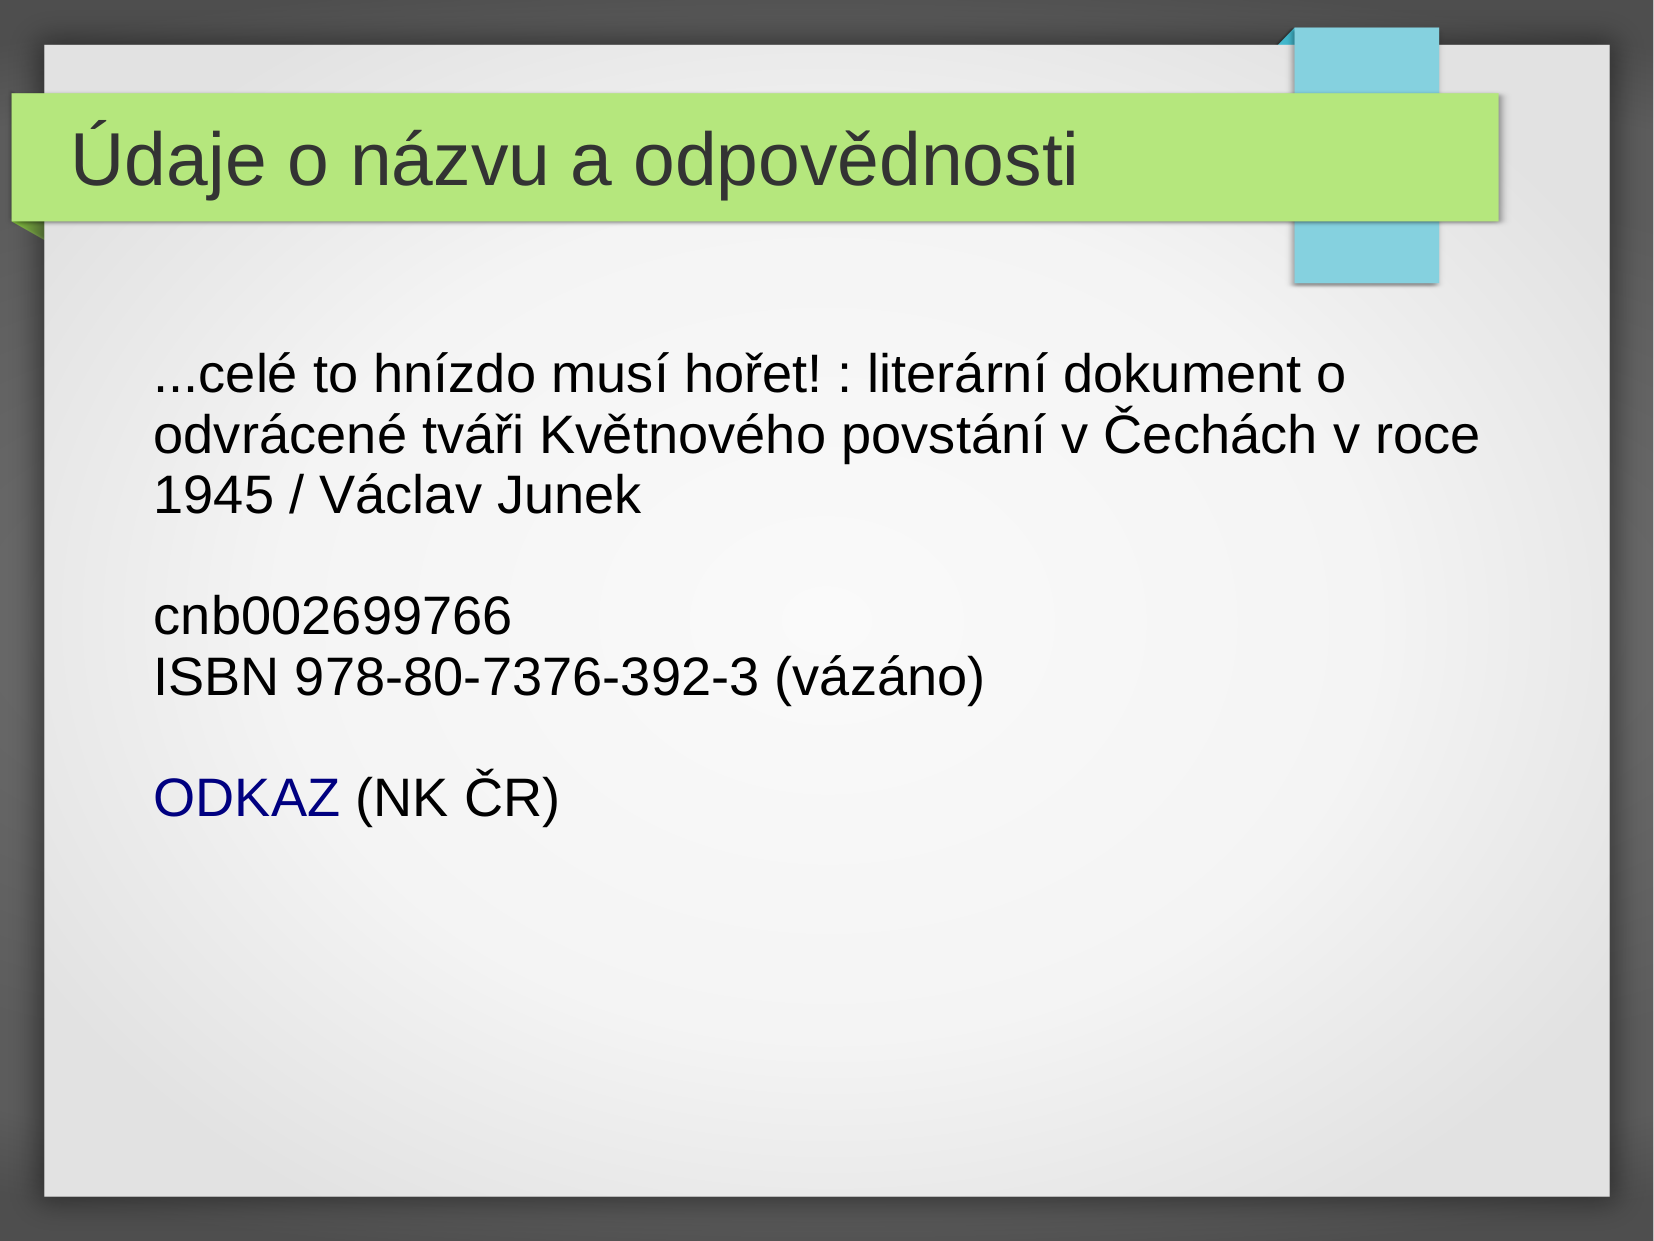

# Údaje o názvu a odpovědnosti
...celé to hnízdo musí hořet! : literární dokument o odvrácené tváři Květnového povstání v Čechách v roce 1945 / Václav Junek
cnb002699766
ISBN 978-80-7376-392-3 (vázáno)
ODKAZ (NK ČR)